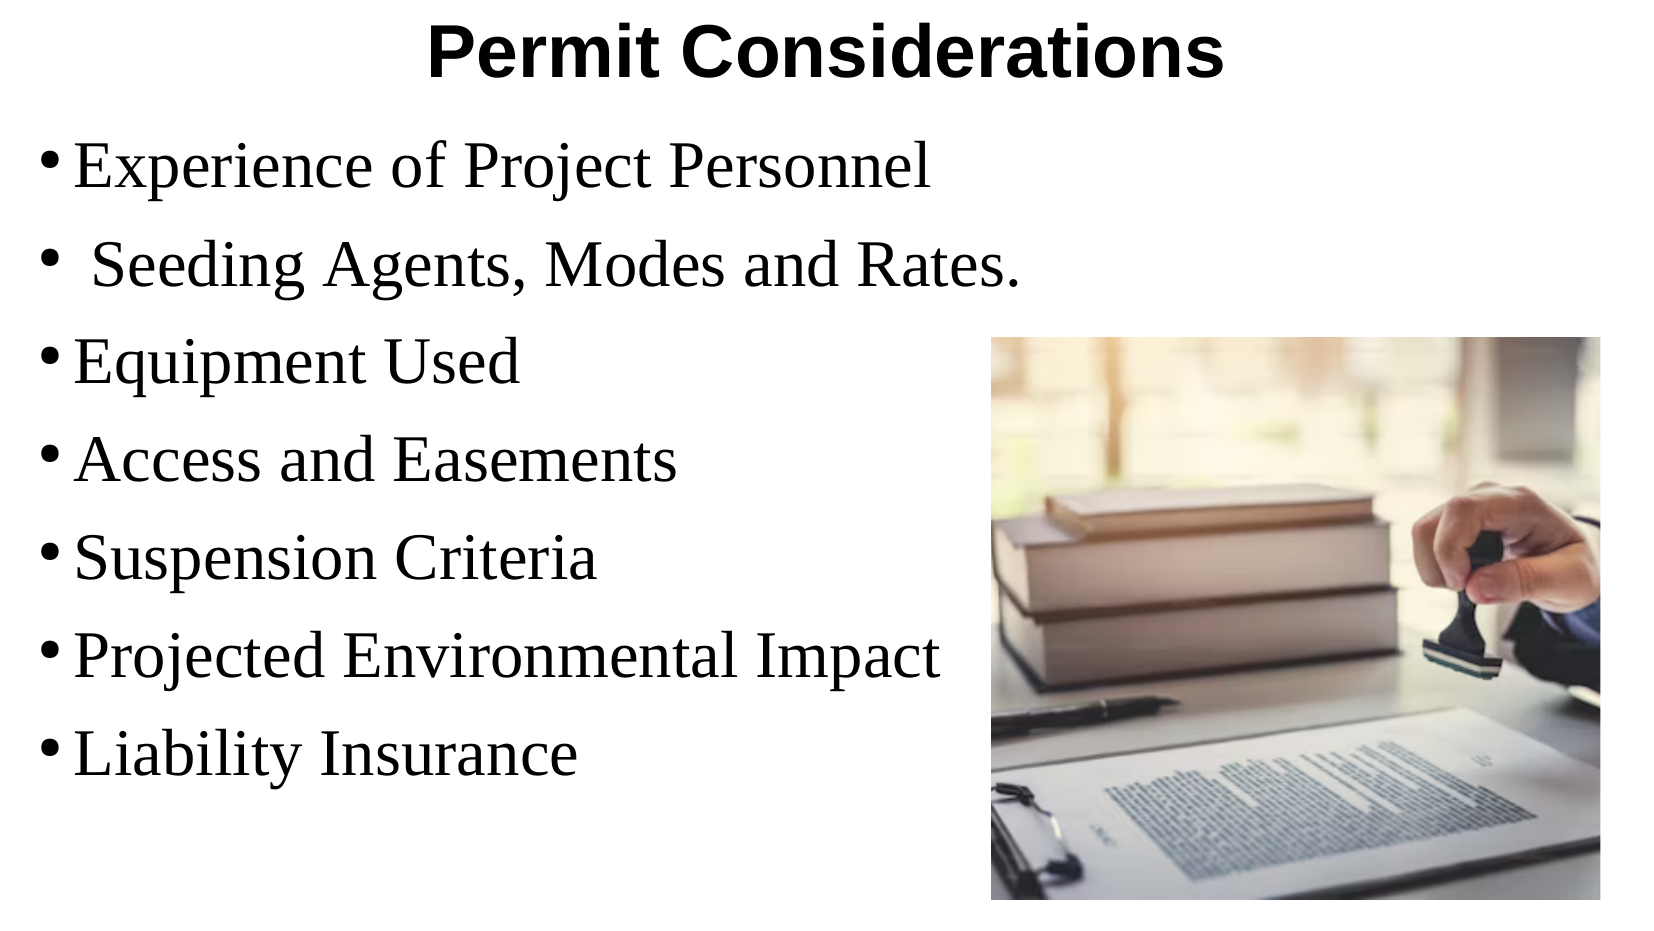

# Permit Considerations
Experience of Project Personnel
 Seeding Agents, Modes and Rates.
Equipment Used
Access and Easements
Suspension Criteria
Projected Environmental Impact
Liability Insurance